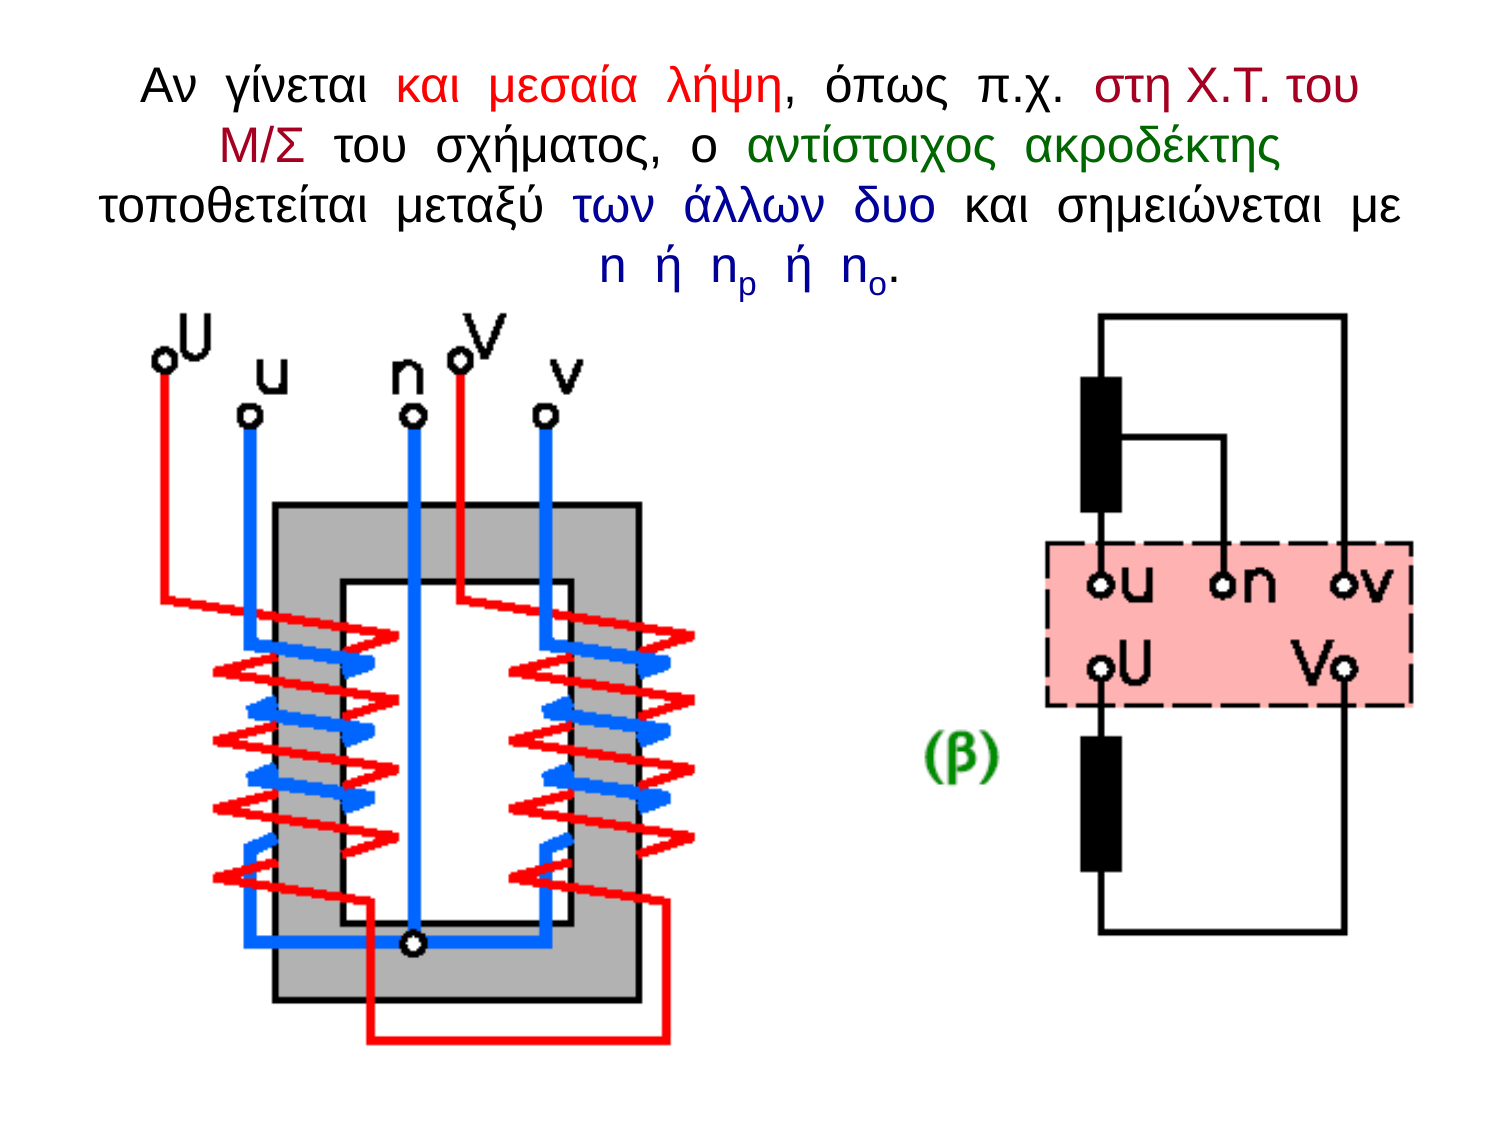

Αν γίνεται και μεσαία λήψη, όπως π.χ. στη Χ.Τ. του Μ/Σ του σχήματος, ο αντίστοιχος ακροδέκτης τοποθετείται μεταξύ των άλλων δυο και σημειώνεται με n ή np ή no.